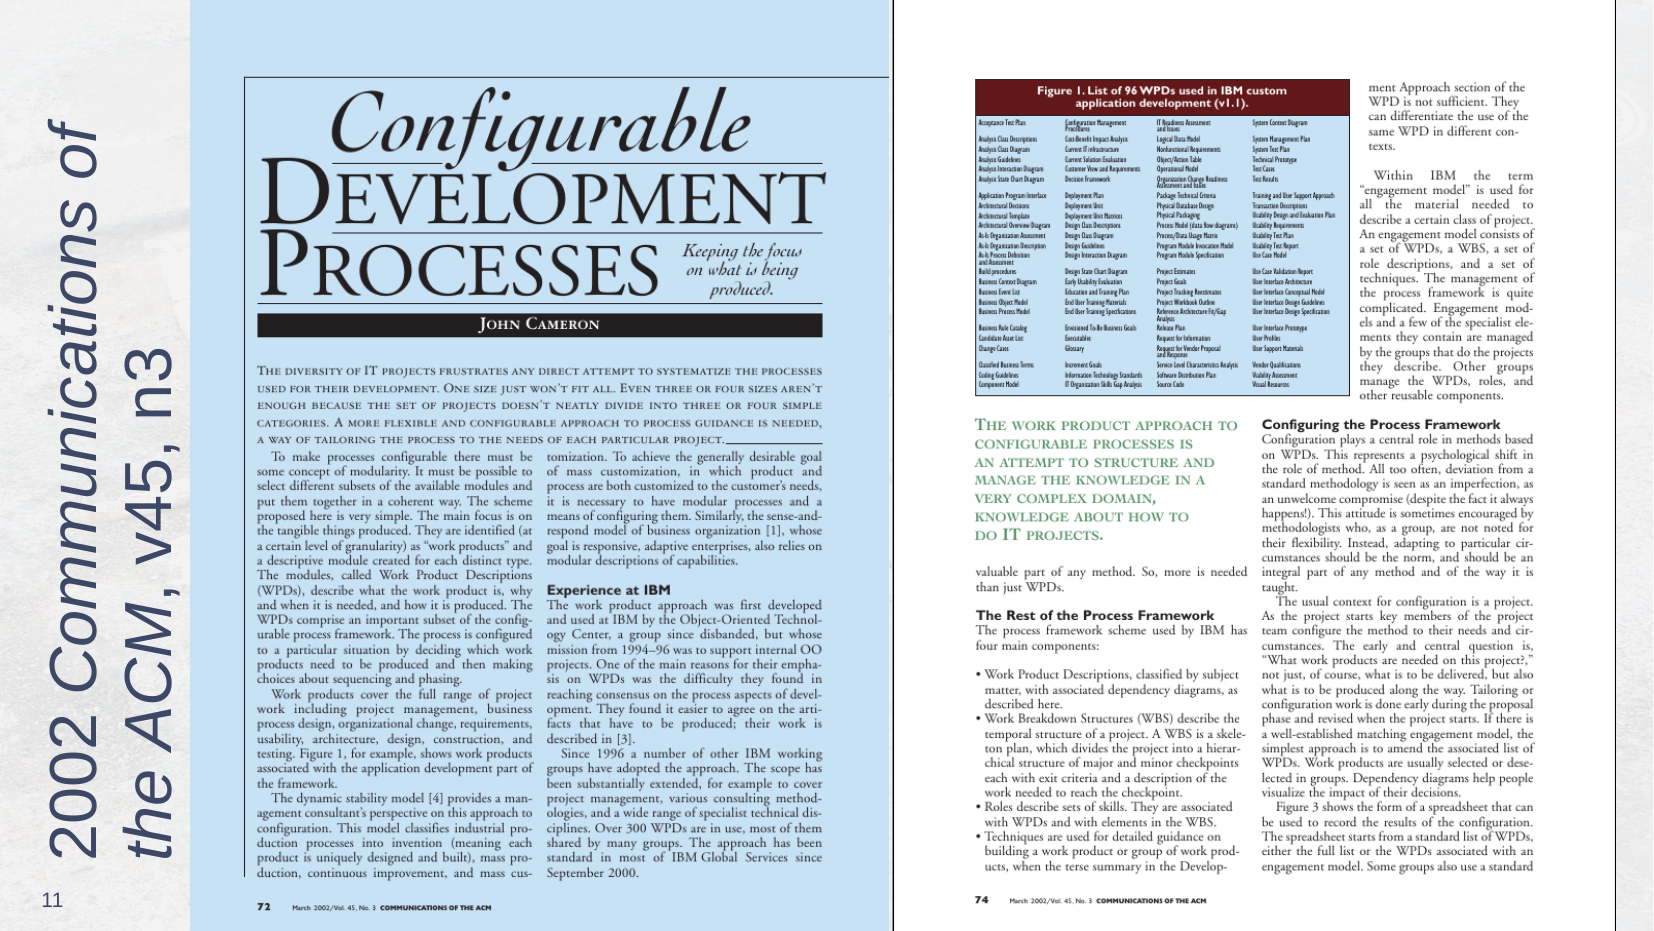

# 2002 Communications of the ACM, v45, n3
Systems Approaches
January 2025